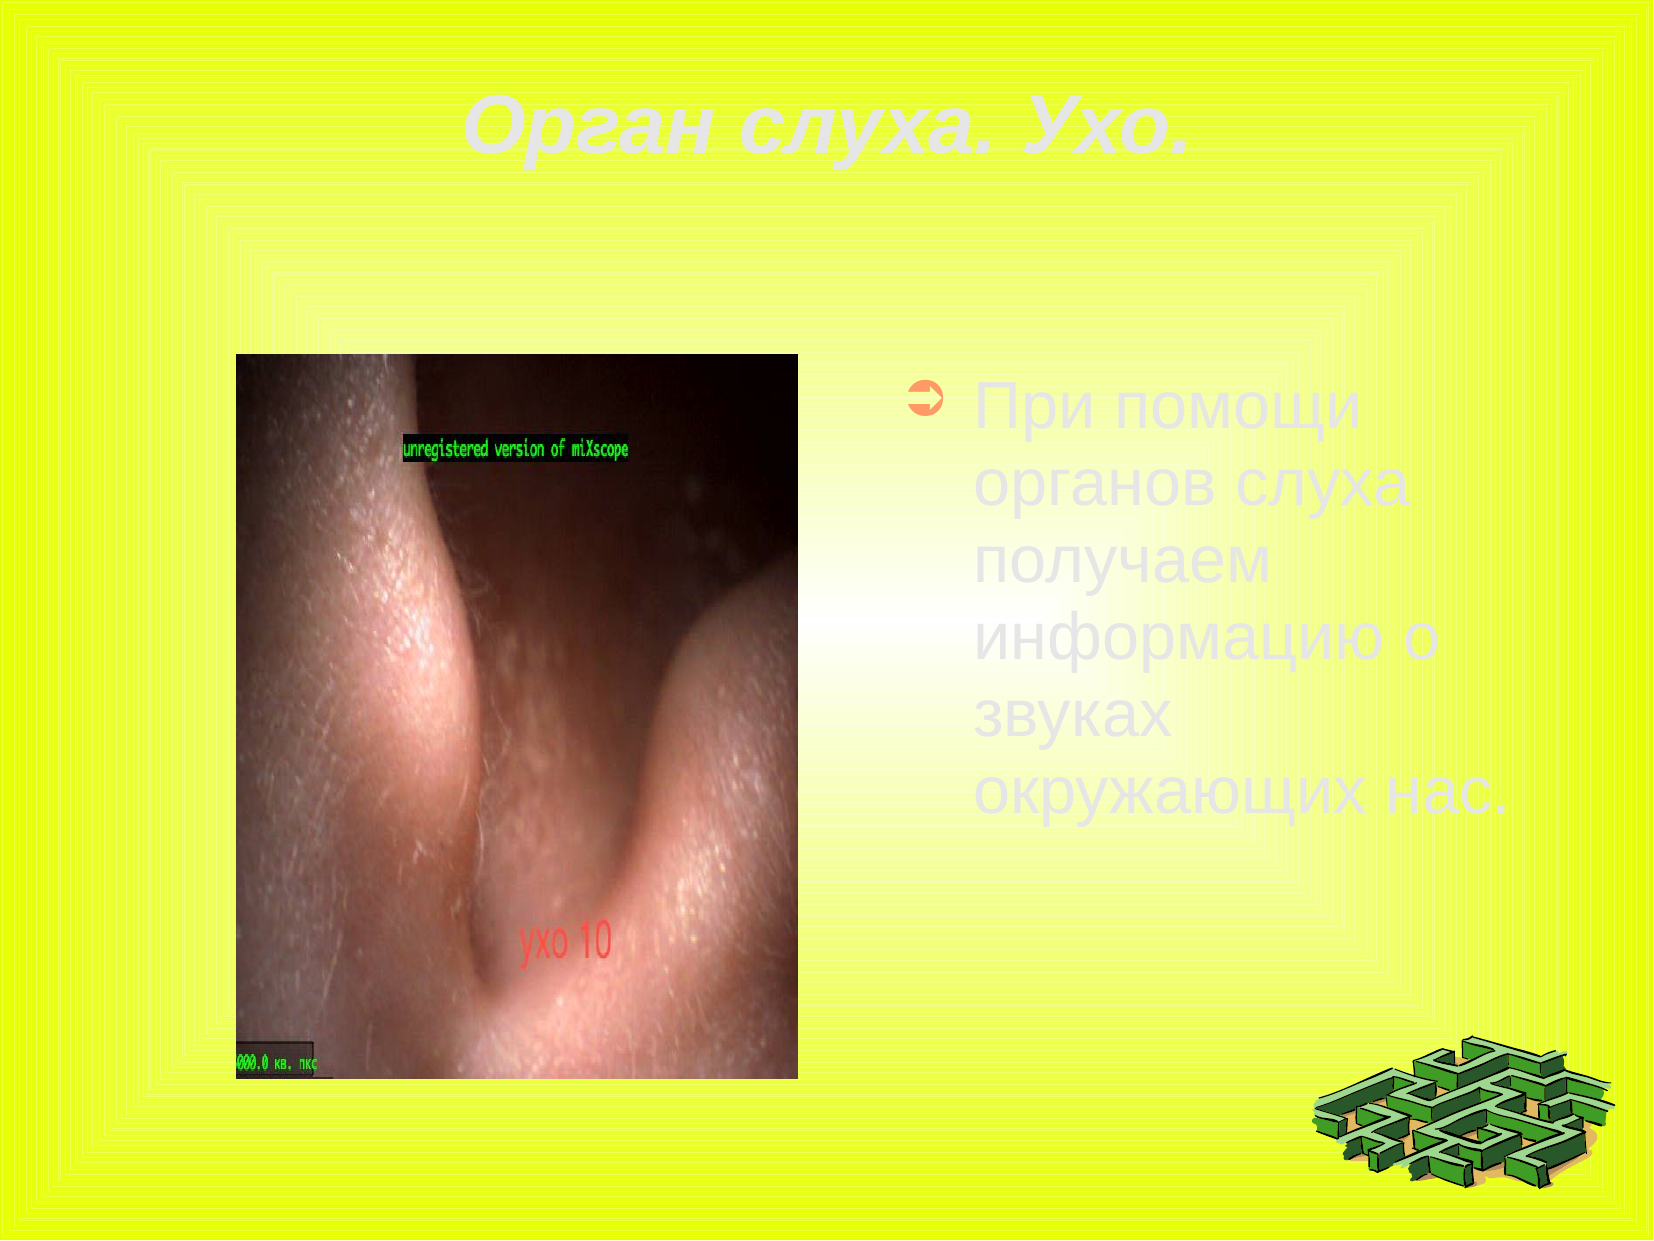

# Орган слуха. Ухо.
При помощи органов слуха получаем информацию о звуках окружающих нас.